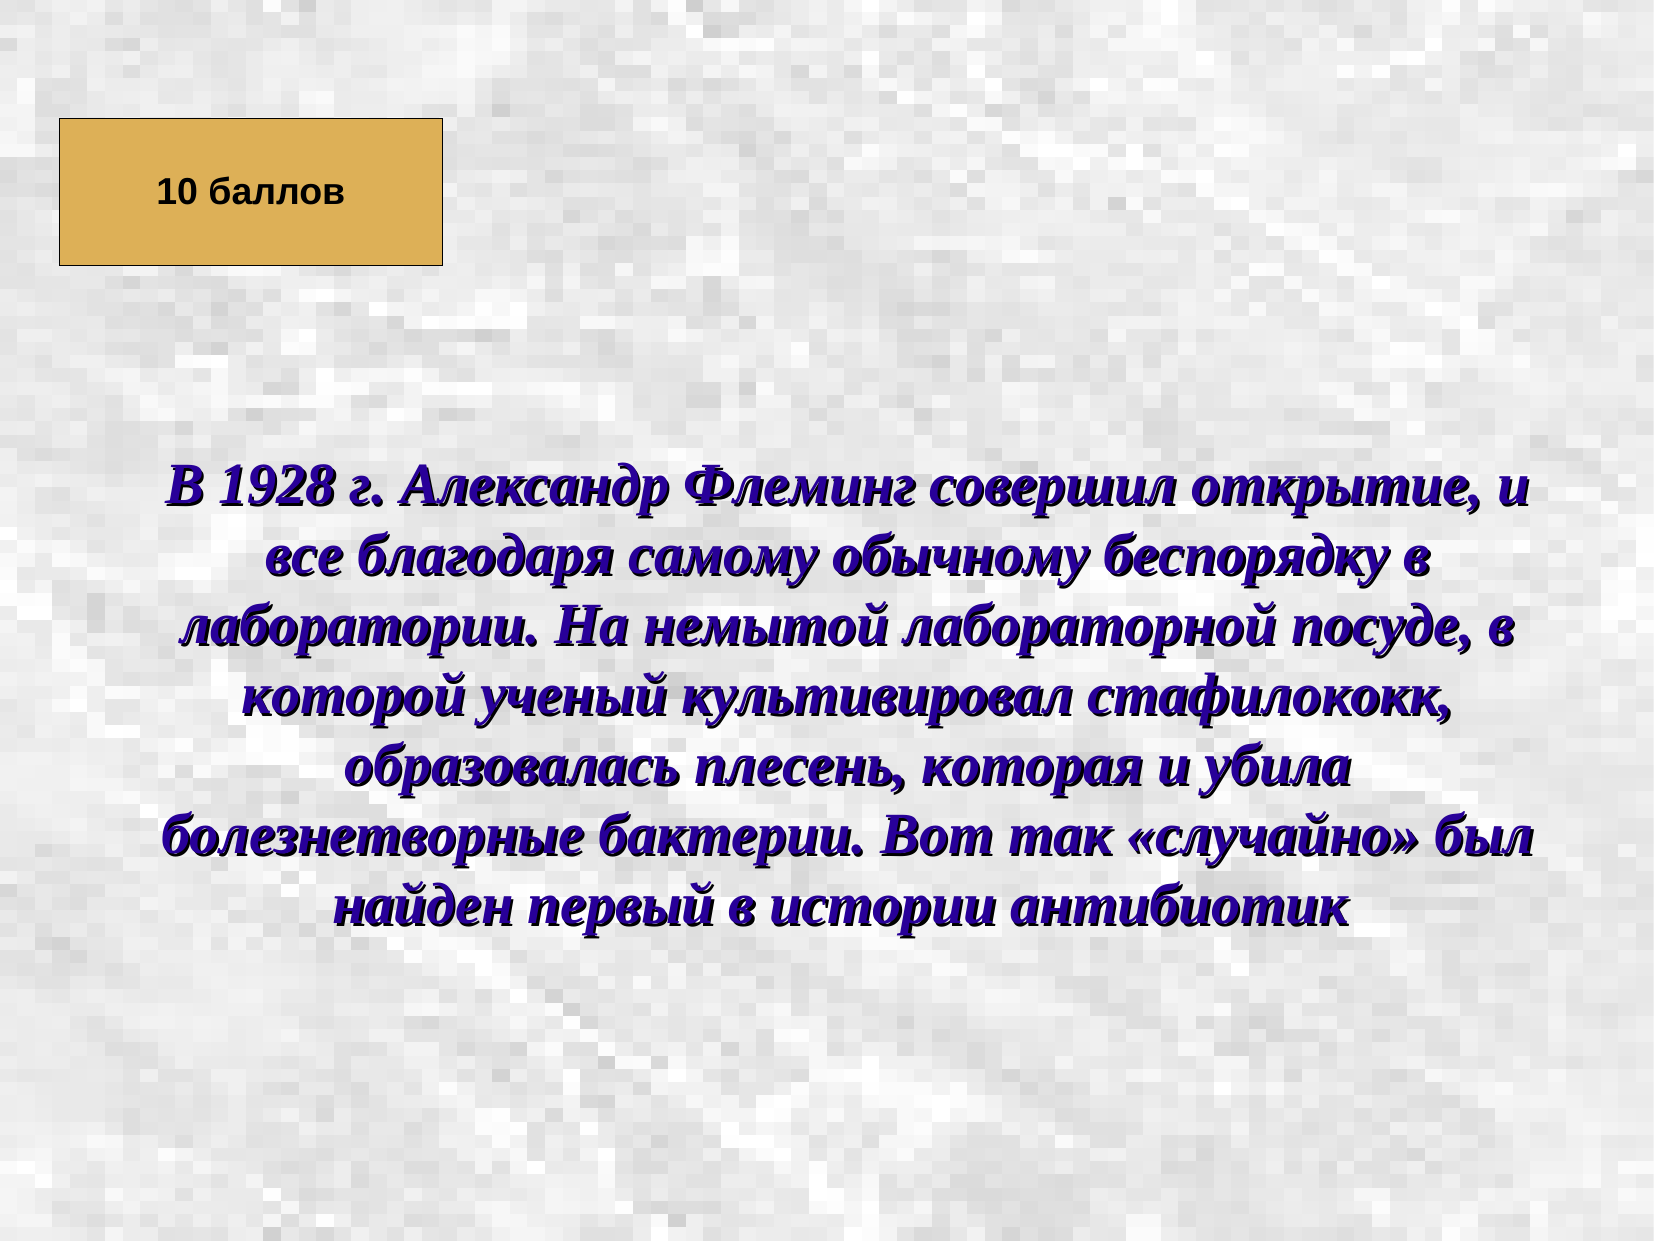

10 баллов
# В 1928 г. Александр Флеминг совершил открытие, и все благодаря самому обычному беспорядку в лаборатории. На немытой лабораторной посуде, в которой ученый культивировал стафилококк, образовалась плесень, которая и убила болезнетворные бактерии. Вот так «случайно» был найден первый в истории антибиотик